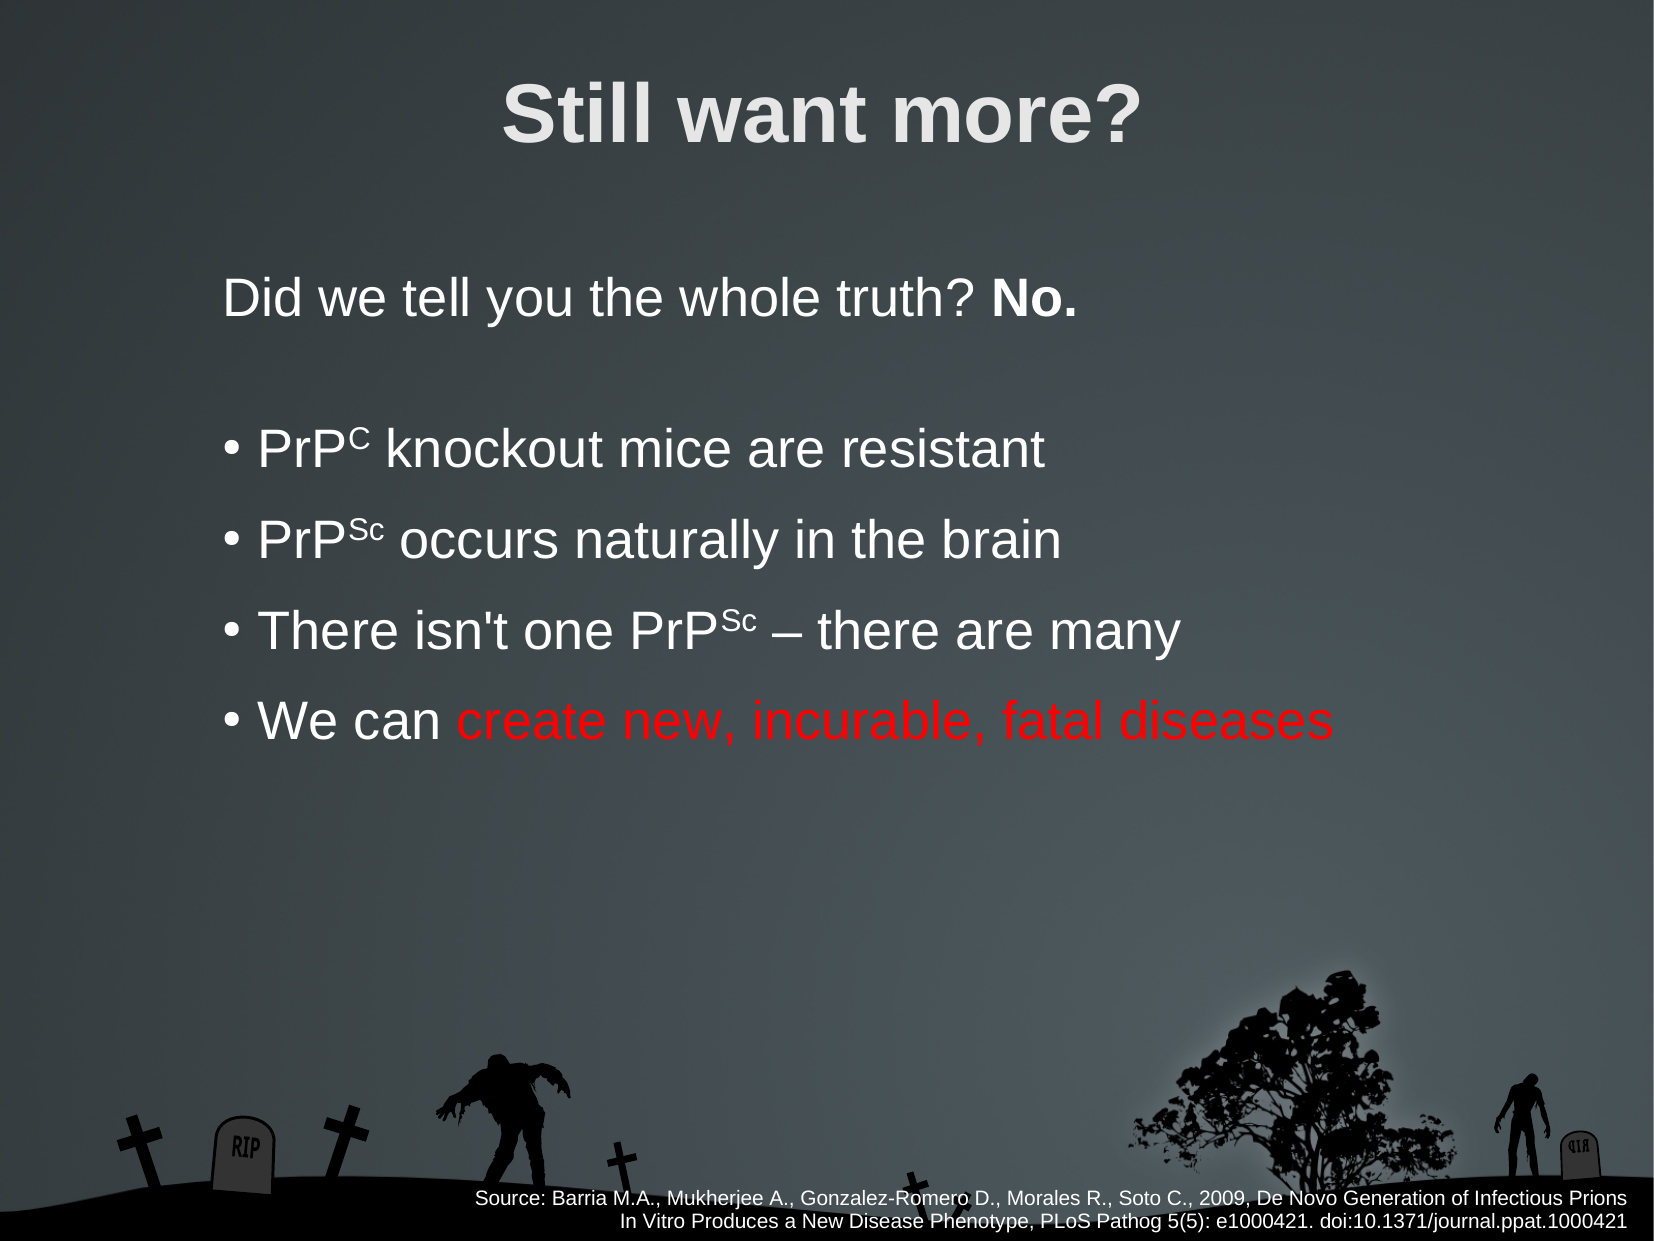

# Still want more?
Did we tell you the whole truth? No.
PrPC knockout mice are resistant
PrPSc occurs naturally in the brain
There isn't one PrPSc – there are many
We can create new, incurable, fatal diseases
RIP
Source: Barria M.A., Mukherjee A., Gonzalez-Romero D., Morales R., Soto C., 2009, De Novo Generation of Infectious Prions
 In Vitro Produces a New Disease Phenotype, PLoS Pathog 5(5): e1000421. doi:10.1371/journal.ppat.1000421